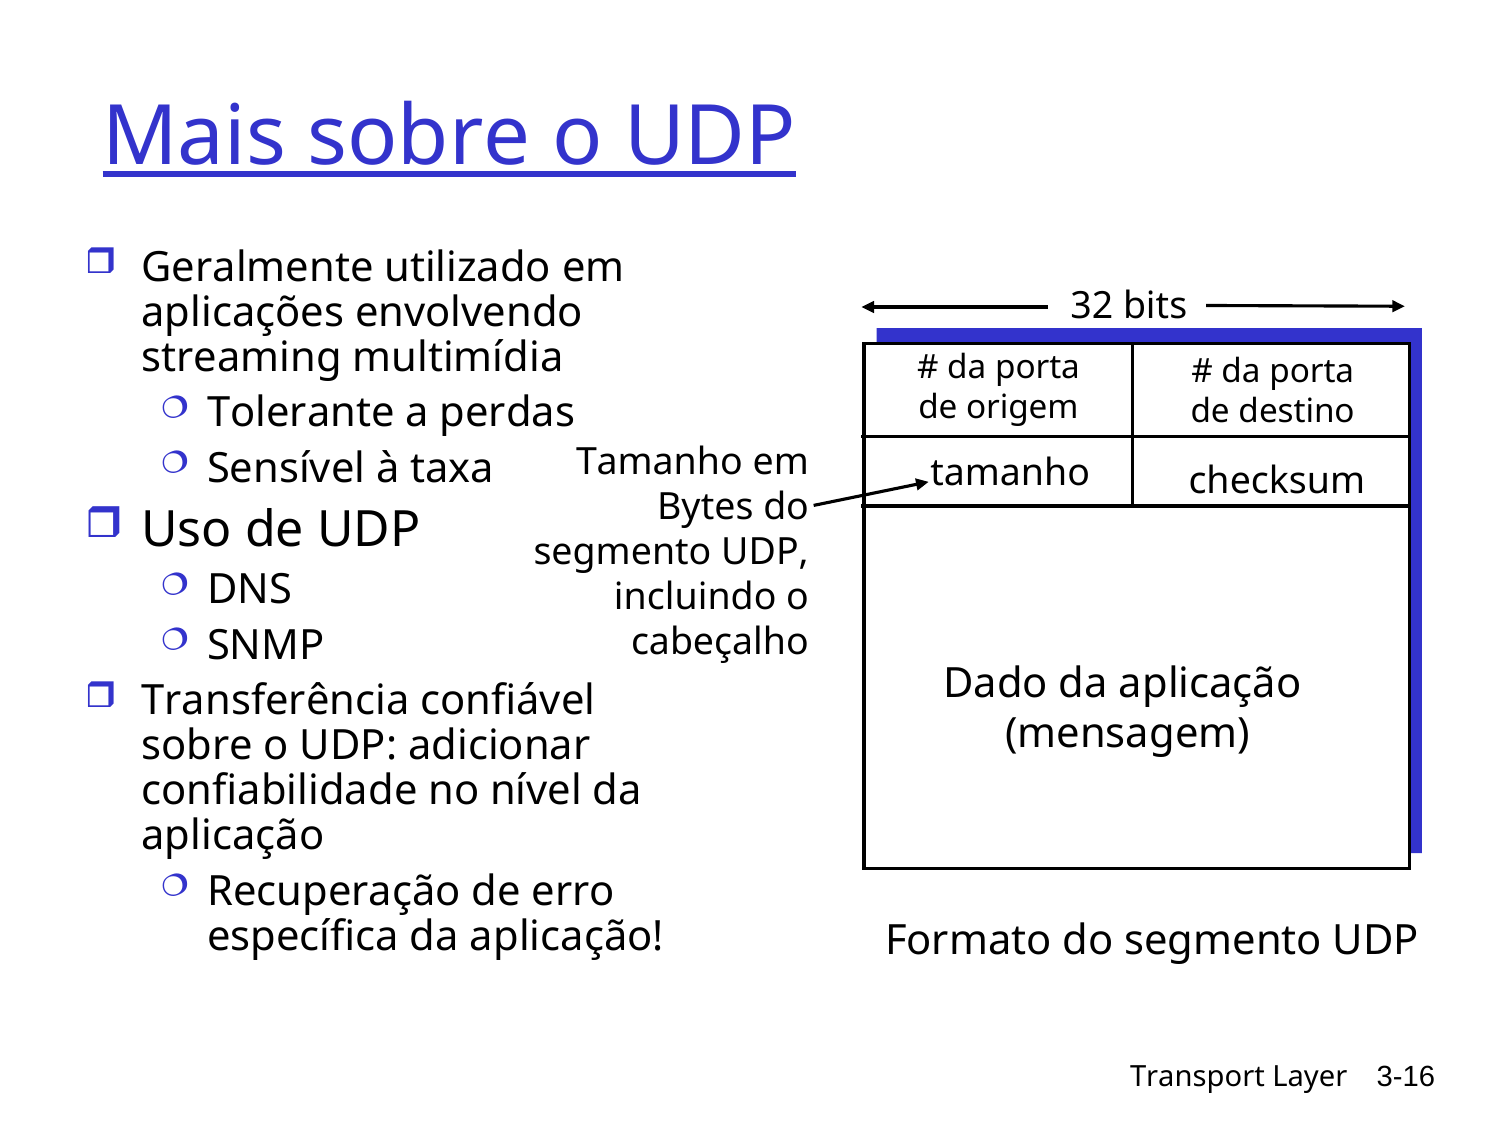

# Mais sobre o UDP
Geralmente utilizado em aplicações envolvendo streaming multimídia
Tolerante a perdas
Sensível à taxa
Uso de UDP
DNS
SNMP
Transferência confiável sobre o UDP: adicionar confiabilidade no nível da aplicação
Recuperação de erro específica da aplicação!
32 bits
# da porta
de origem
# da porta
de destino
Tamanho em
Bytes do
segmento UDP,
incluindo o
cabeçalho
tamanho
checksum
Dado da aplicação
(mensagem)
Formato do segmento UDP
Transport Layer